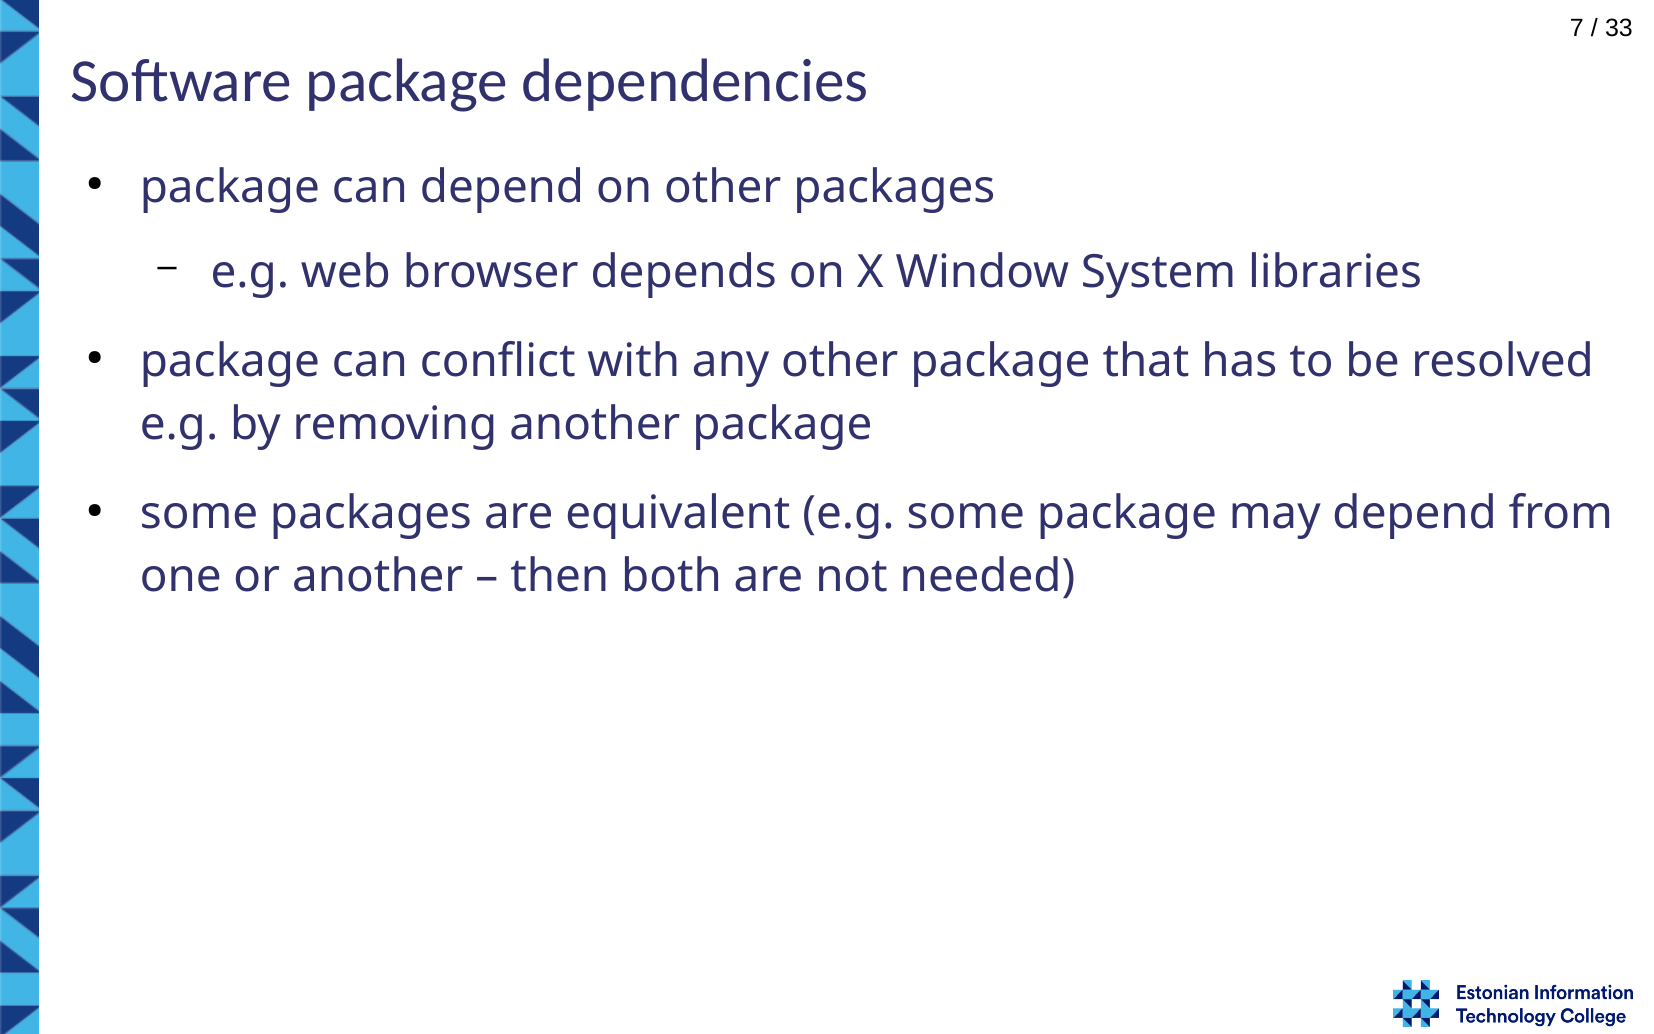

# Software package dependencies
package can depend on other packages
e.g. web browser depends on X Window System libraries
package can conflict with any other package that has to be resolved e.g. by removing another package
some packages are equivalent (e.g. some package may depend from one or another – then both are not needed)